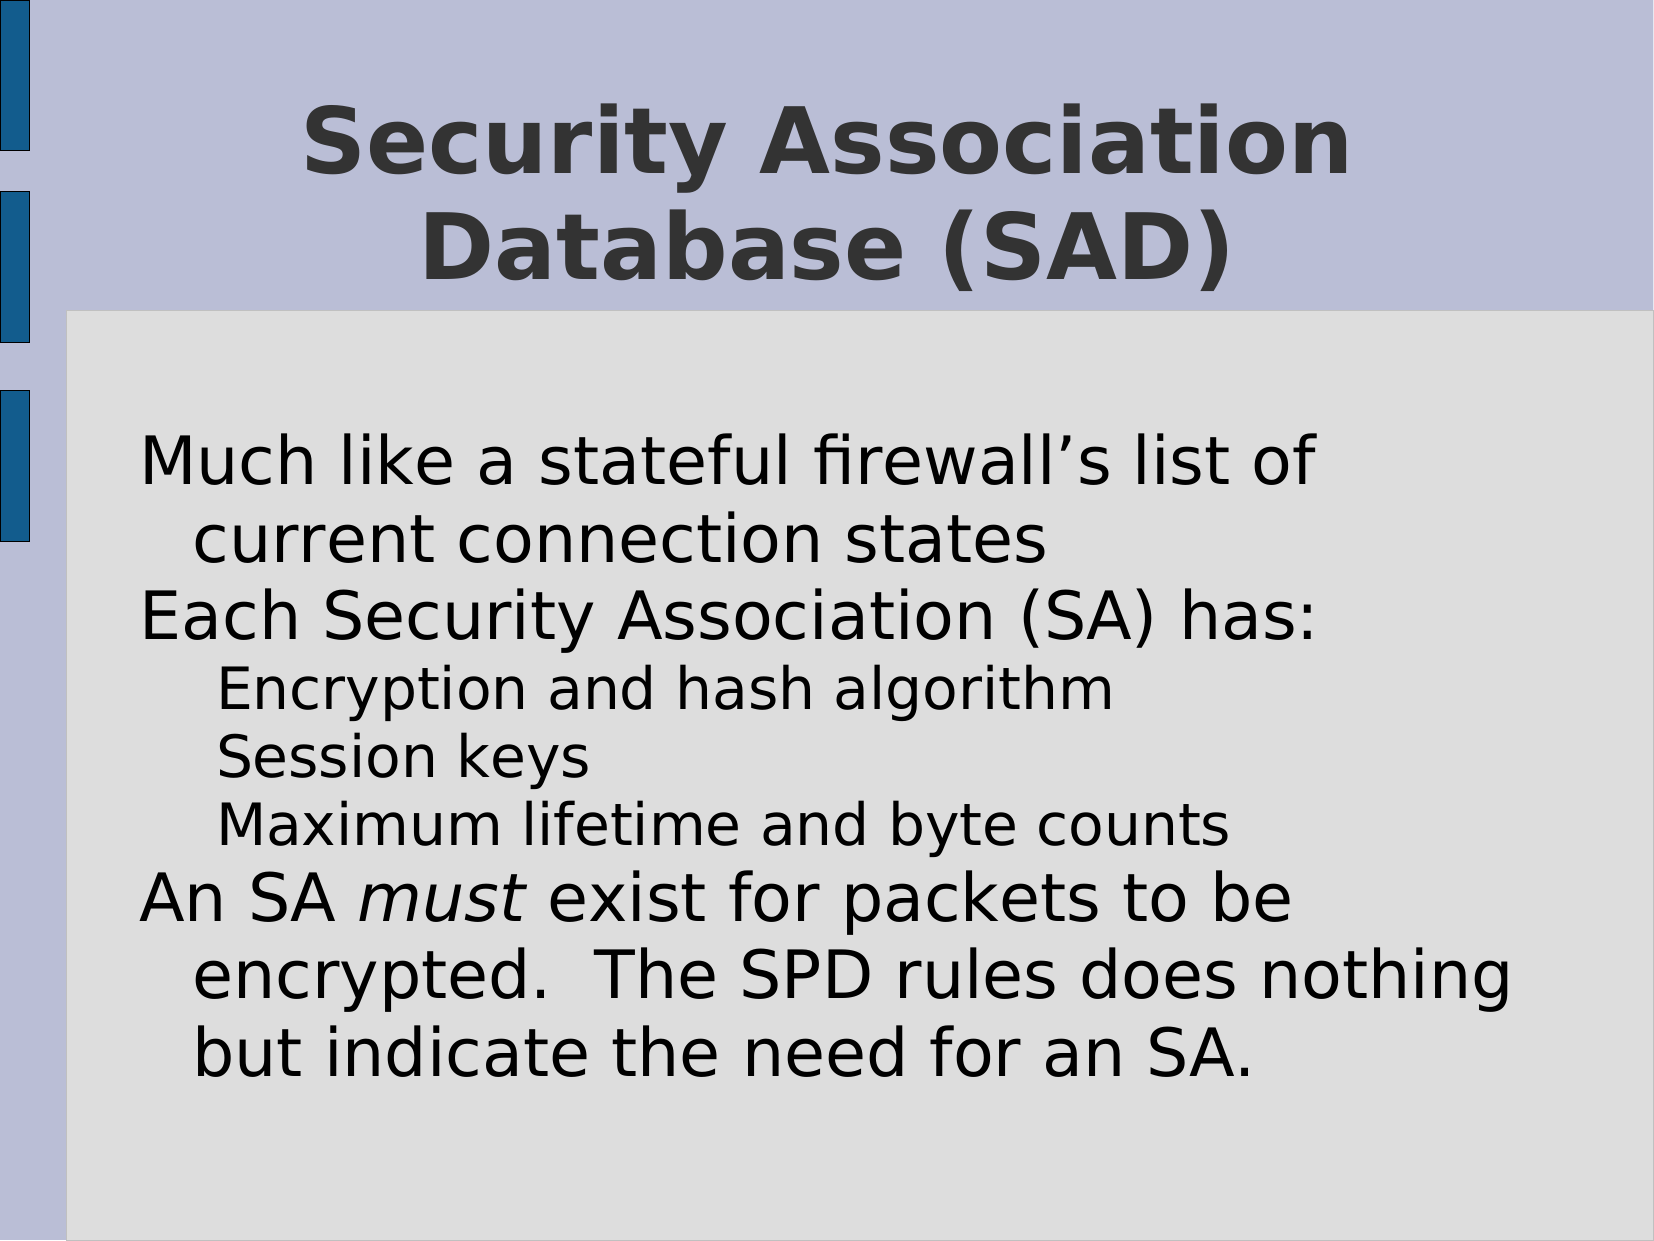

# Security Association Database (SAD)
Much like a stateful firewall’s list of current connection states
Each Security Association (SA) has:
Encryption and hash algorithm
Session keys
Maximum lifetime and byte counts
An SA must exist for packets to be encrypted. The SPD rules does nothing but indicate the need for an SA.